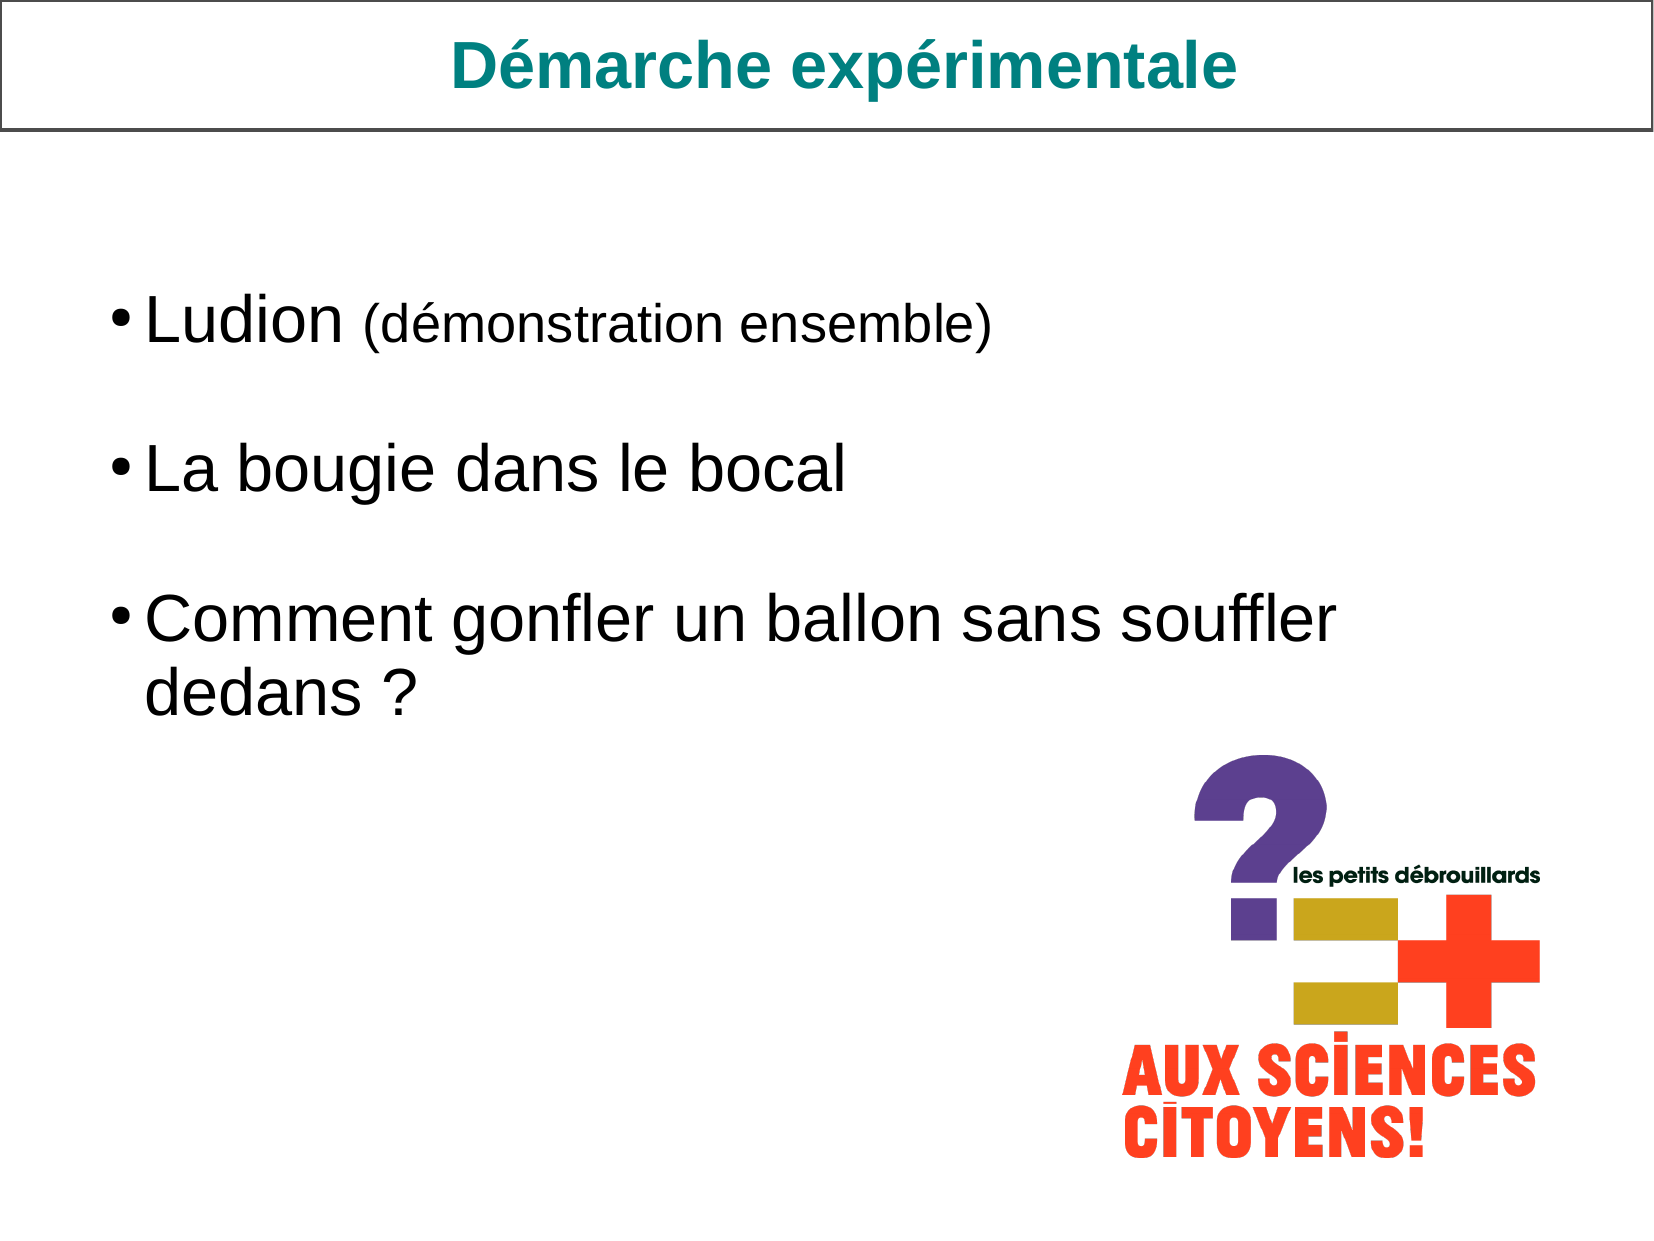

Démarche expérimentale
Ludion (démonstration ensemble)
La bougie dans le bocal
Comment gonfler un ballon sans souffler dedans ?